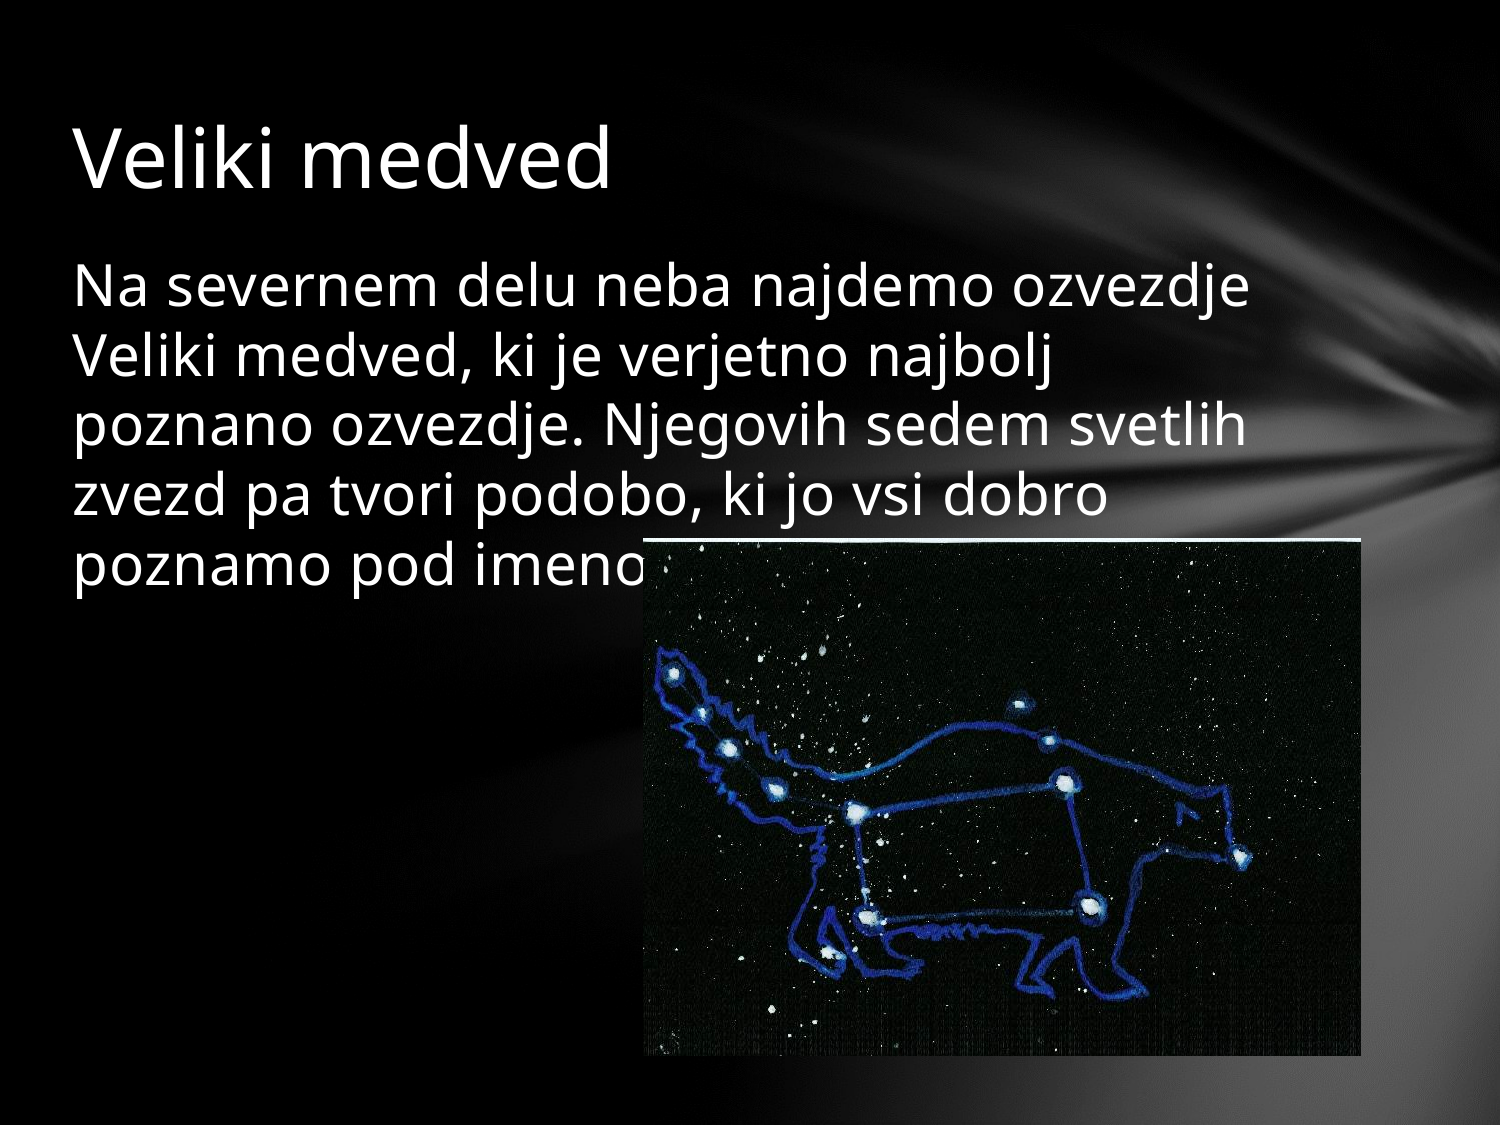

Veliki medved
# Na severnem delu neba najdemo ozvezdje Veliki medved, ki je verjetno najbolj poznano ozvezdje. Njegovih sedem svetlih zvezd pa tvori podobo, ki jo vsi dobro poznamo pod imenom Veliki voz.